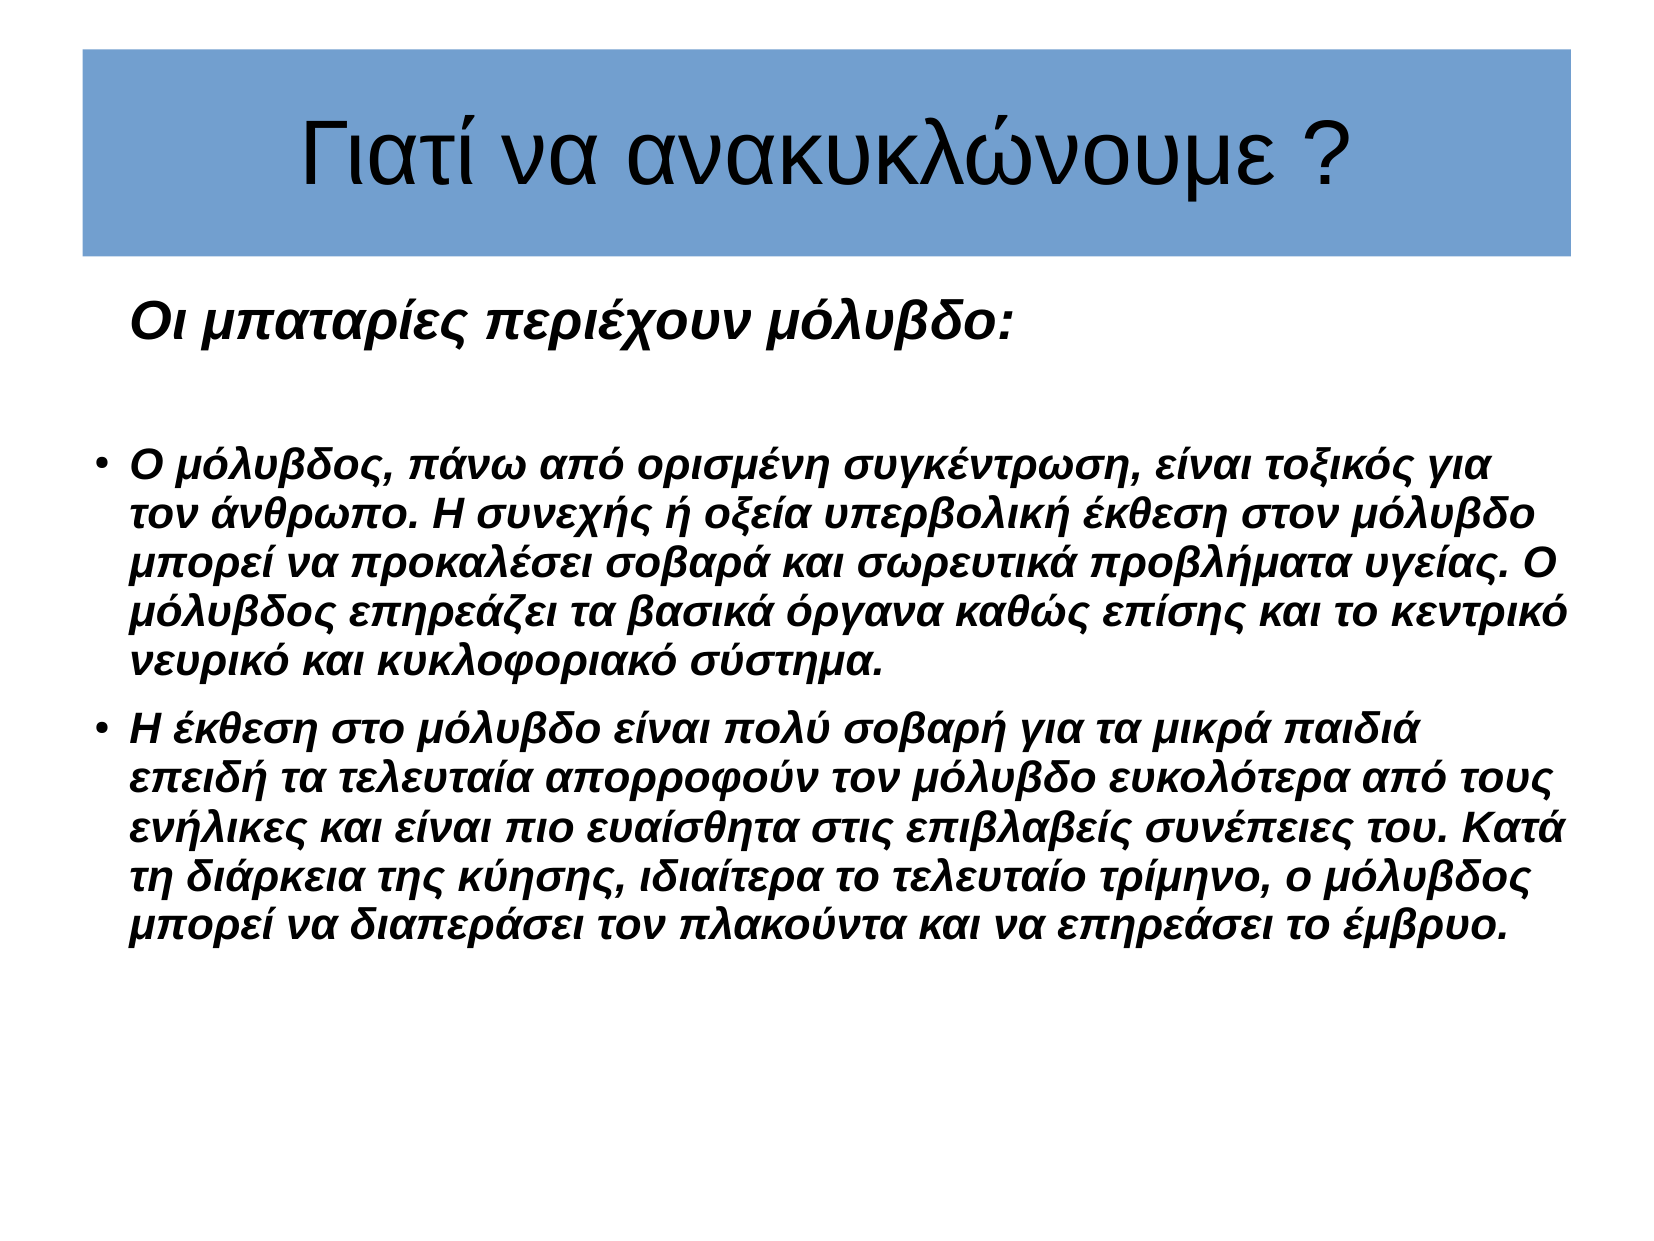

# Γιατί να ανακυκλώνουμε ?
Οι μπαταρίες περιέχουν μόλυβδο:
O μόλυβδος, πάνω από ορισμένη συγκέντρωση, είναι τοξικός για τον άνθρωπο. Η συνεχής ή οξεία υπερβολική έκθεση στον μόλυβδο μπορεί να προκαλέσει σοβαρά και σωρευτικά προβλήματα υγείας. Ο μόλυβδος επηρεάζει τα βασικά όργανα καθώς επίσης και το κεντρικό νευρικό και κυκλοφοριακό σύστημα.
Η έκθεση στο μόλυβδο είναι πολύ σοβαρή για τα μικρά παιδιά επειδή τα τελευταία απορροφούν τον μόλυβδο ευκολότερα από τους ενήλικες και είναι πιο ευαίσθητα στις επιβλαβείς συνέπειες του. Κατά τη διάρκεια της κύησης, ιδιαίτερα το τελευταίο τρίμηνο, ο μόλυβδος μπορεί να διαπεράσει τον πλακούντα και να επηρεάσει το έμβρυο.